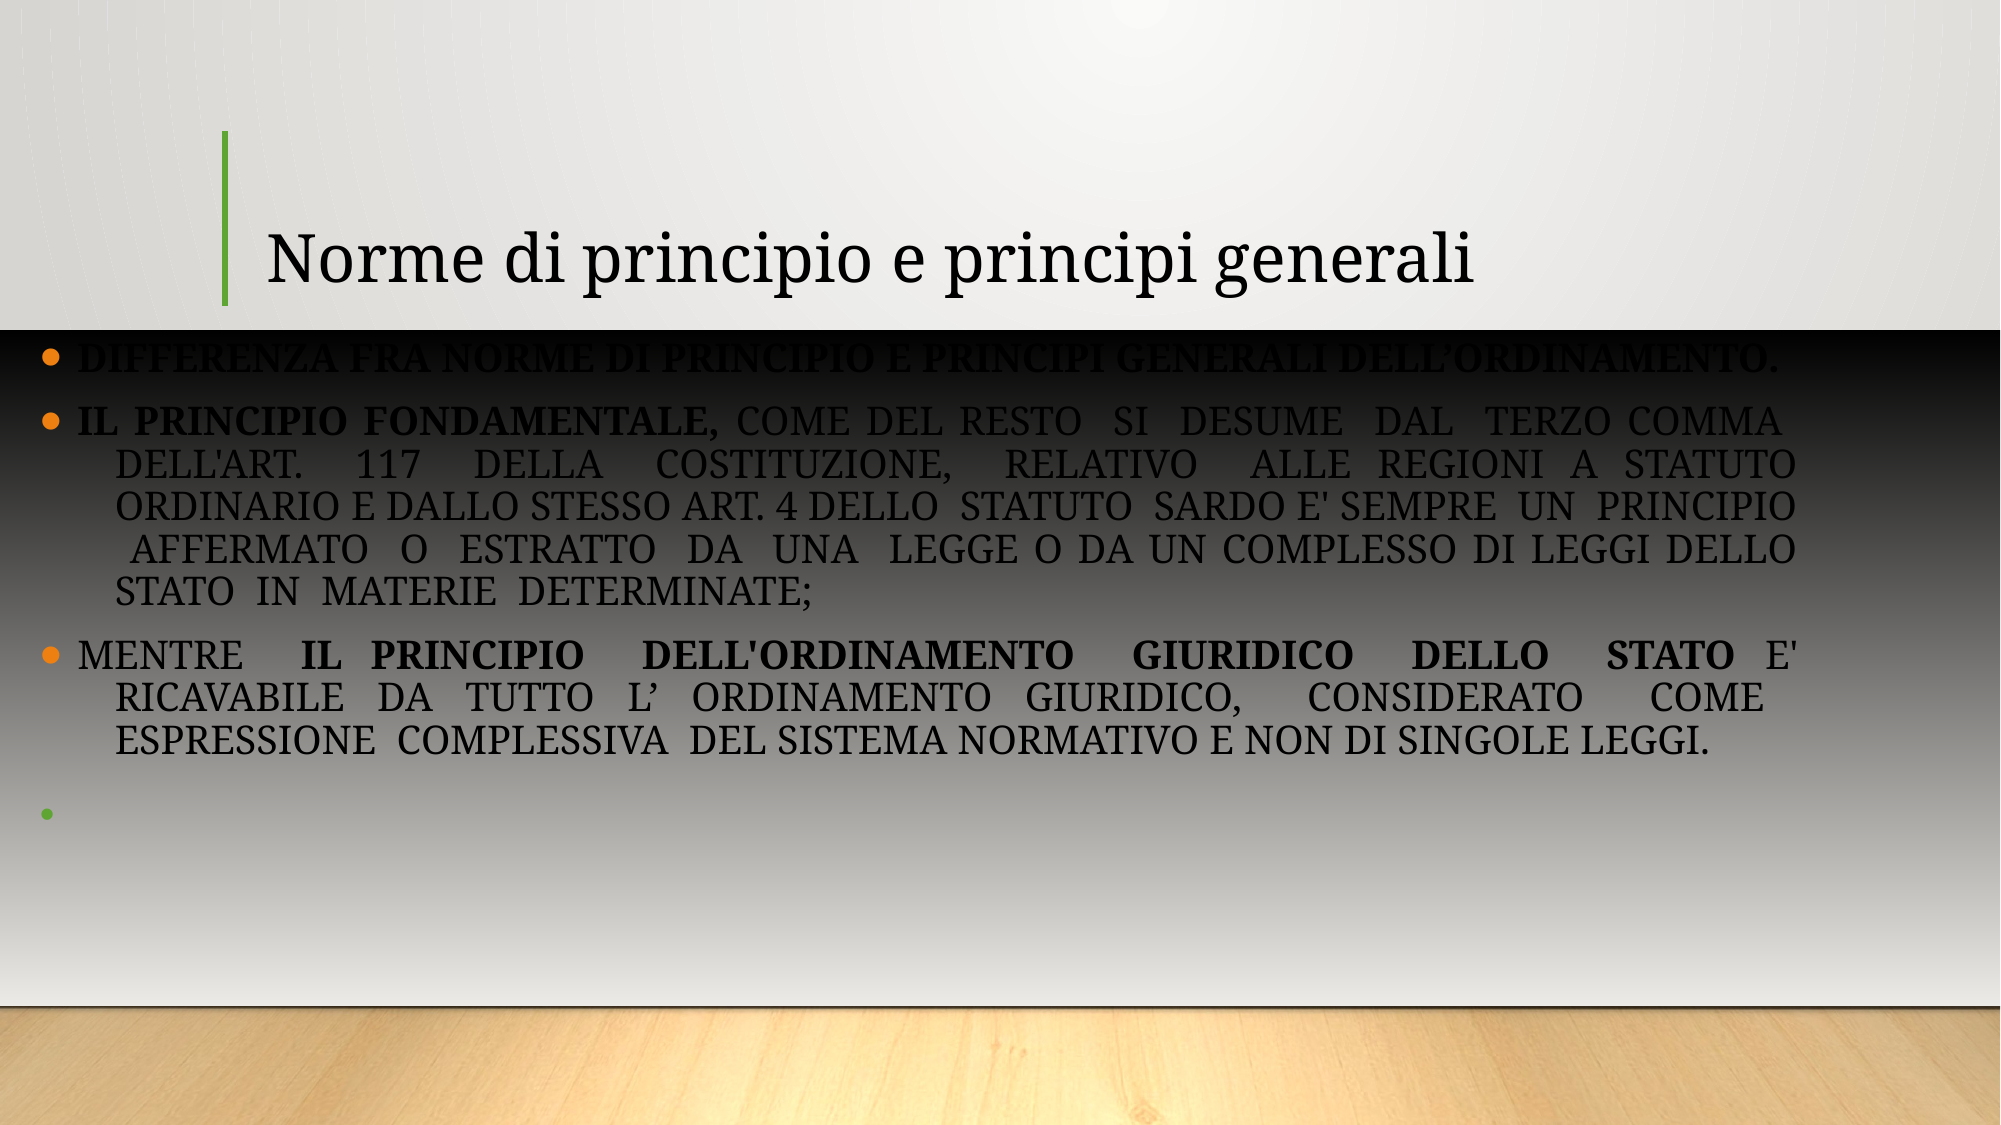

# Norme di principio e principi generali
Differenza fra norme di principio e principi generali dell’ordinamento.
Il principio fondamentale, come del resto si desume dal terzo comma dell'art. 117 della Costituzione, relativo alle regioni a statuto ordinario e dallo stesso art. 4 dello Statuto sardo e' sempre un principio affermato o estratto da una legge o da un complesso di leggi dello Stato in materie determinate;
mentre il principio dell'ordinamento giuridico dello Stato e' ricavabile da tutto l’ ordinamento giuridico, considerato come espressione complessiva del sistema normativo e non di singole leggi.